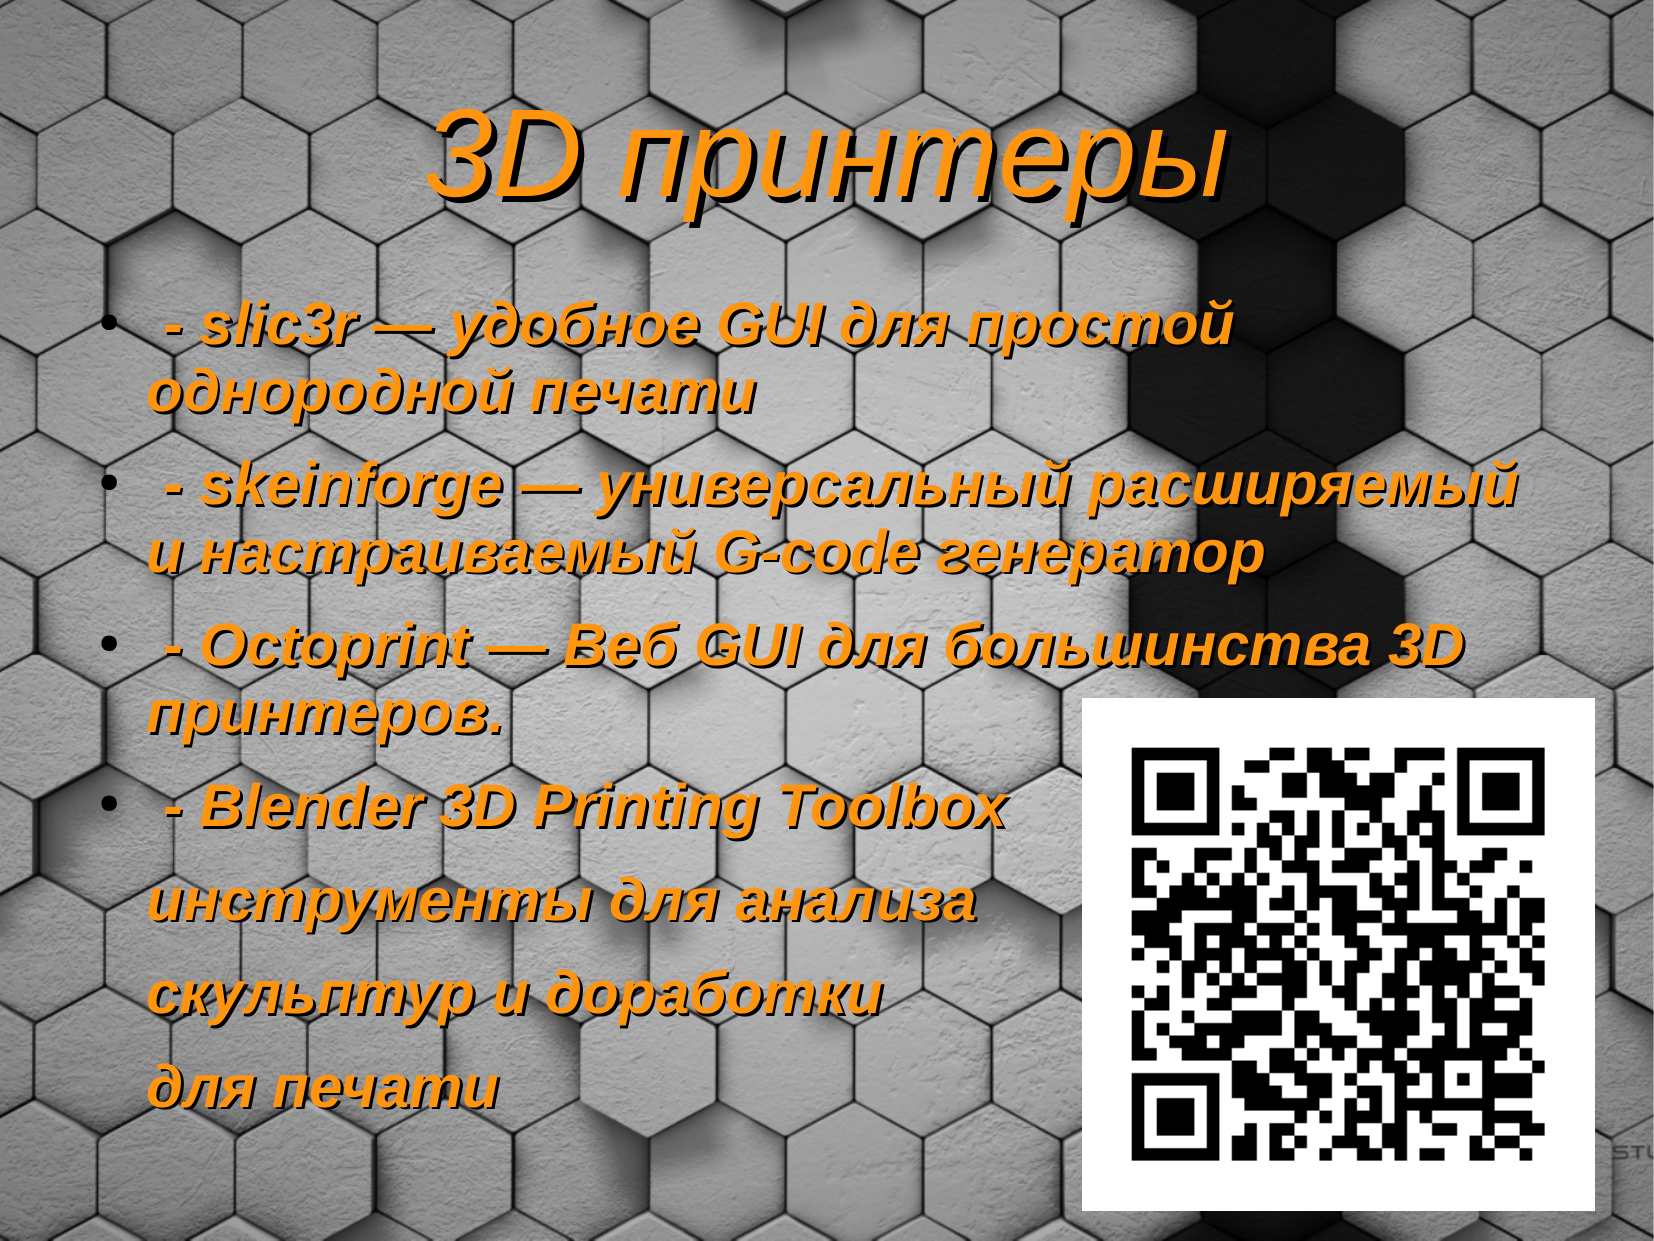

# 3D принтеры
 - slic3r — удобное GUI для простой однородной печати
 - skeinforge — универсальный расширяемый и настраиваемый G-code генератор
 - Octoprint — Веб GUI для большинства 3D принтеров.
 - Blender 3D Printing Toolbox
инструменты для анализа
скульптур и доработки
для печати